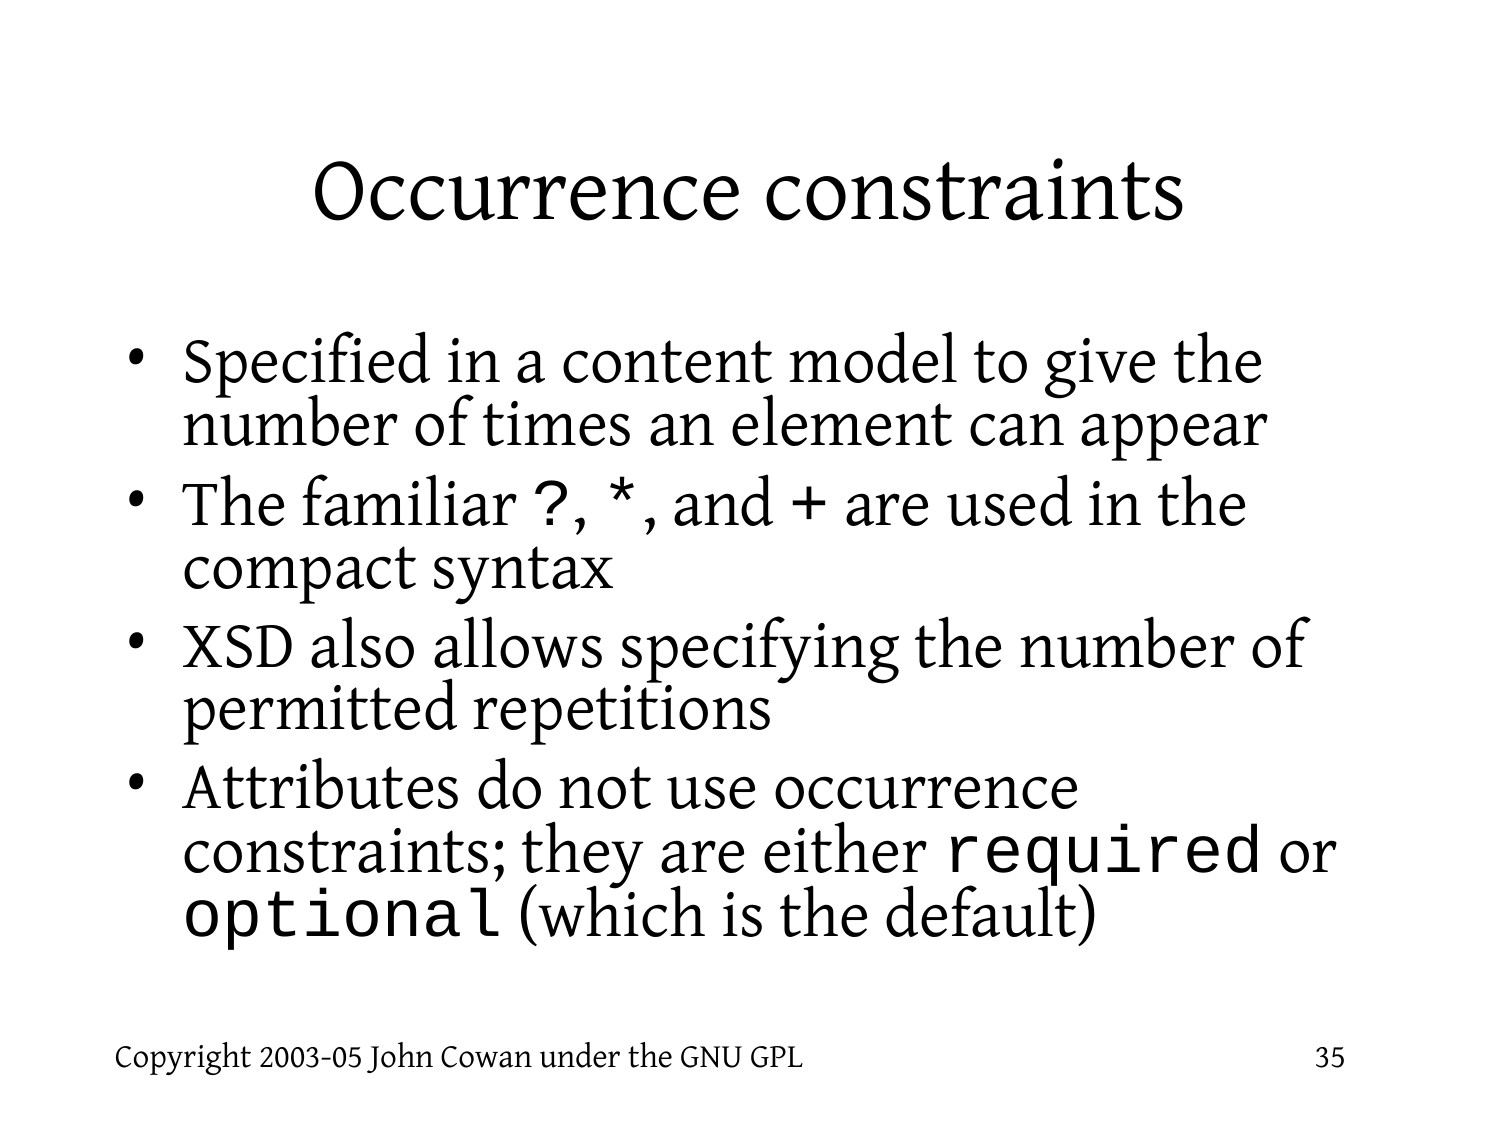

# Occurrence constraints
Specified in a content model to give the number of times an element can appear
The familiar ?, *, and + are used in the compact syntax
XSD also allows specifying the number of permitted repetitions
Attributes do not use occurrence constraints; they are either required or optional (which is the default)